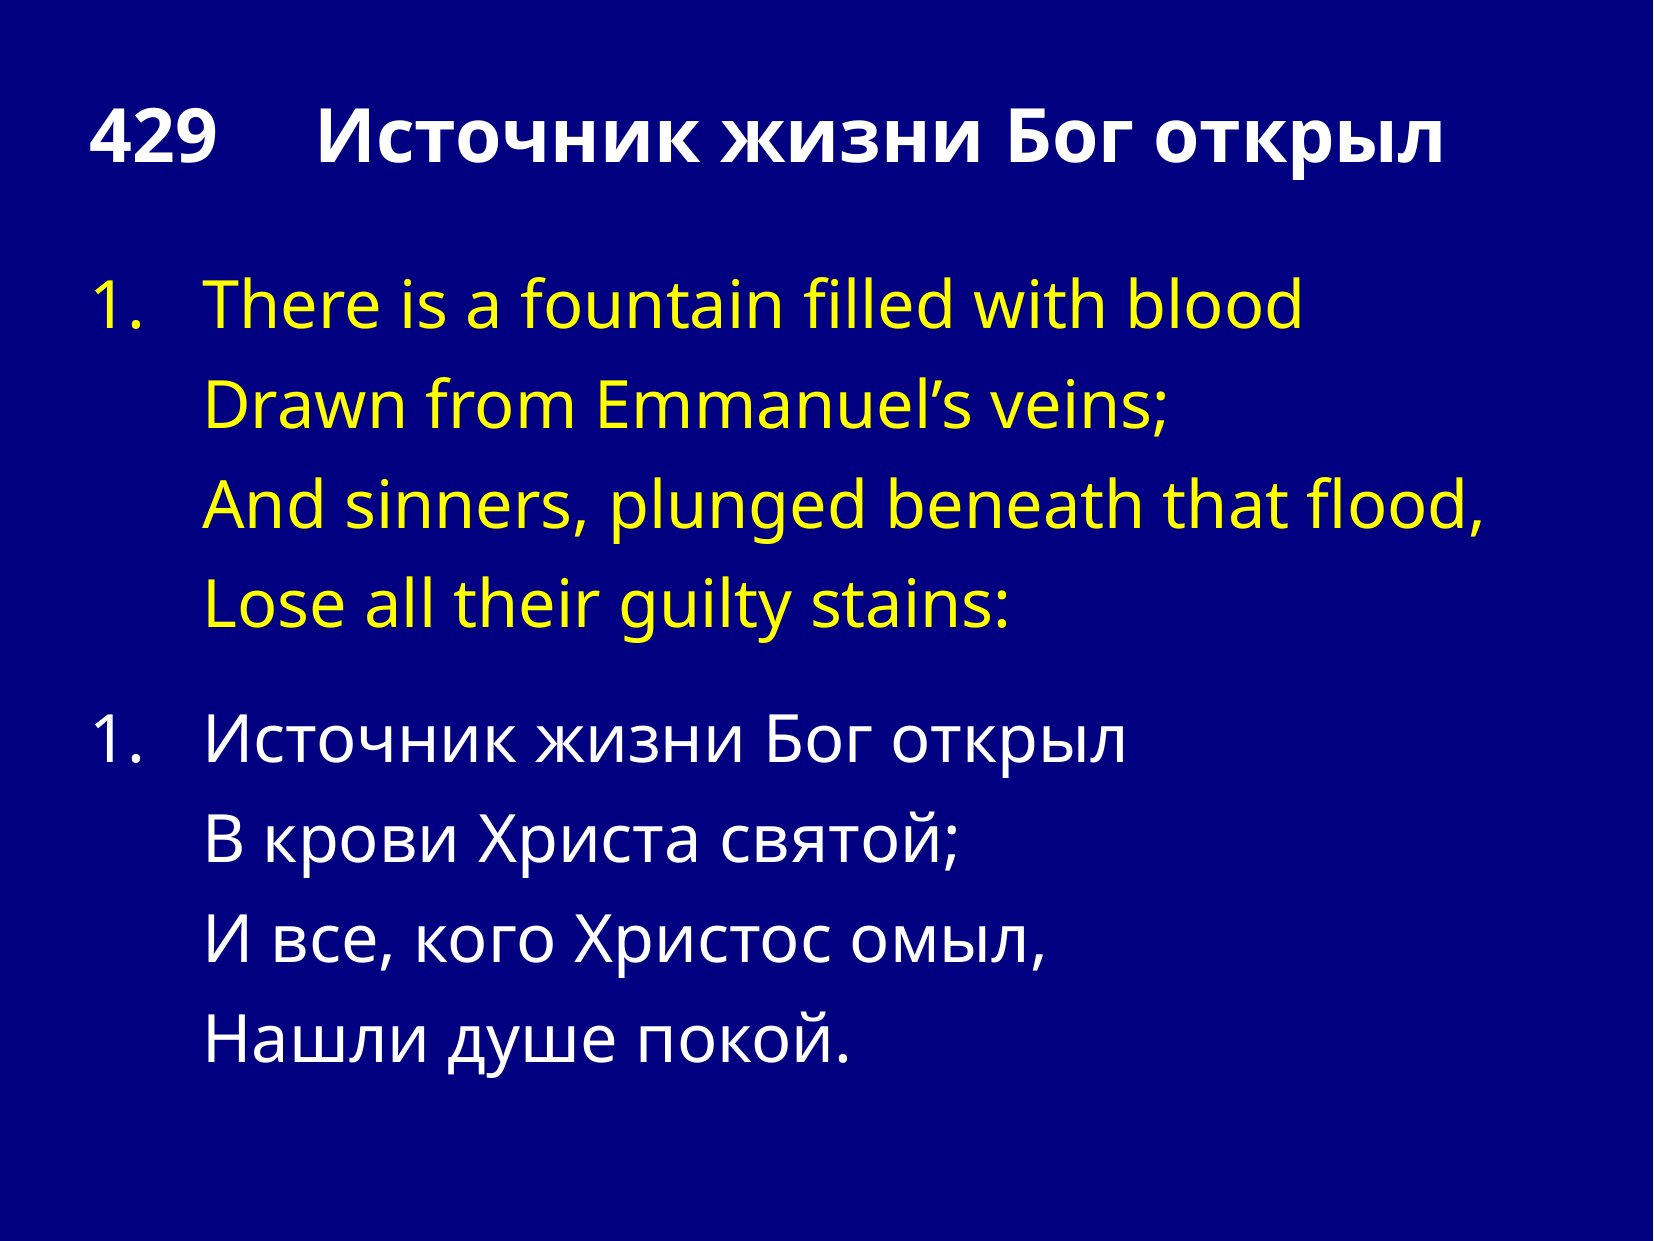

429	Источник жизни Бог открыл
1.	There is a fountain filled with blood
	Drawn from Emmanuel’s veins;
	And sinners, plunged beneath that flood,
	Lose all their guilty stains:
1.	Источник жизни Бог открыл
	В крови Христа святой;
	И все, кого Христос омыл,
	Нашли душе покой.